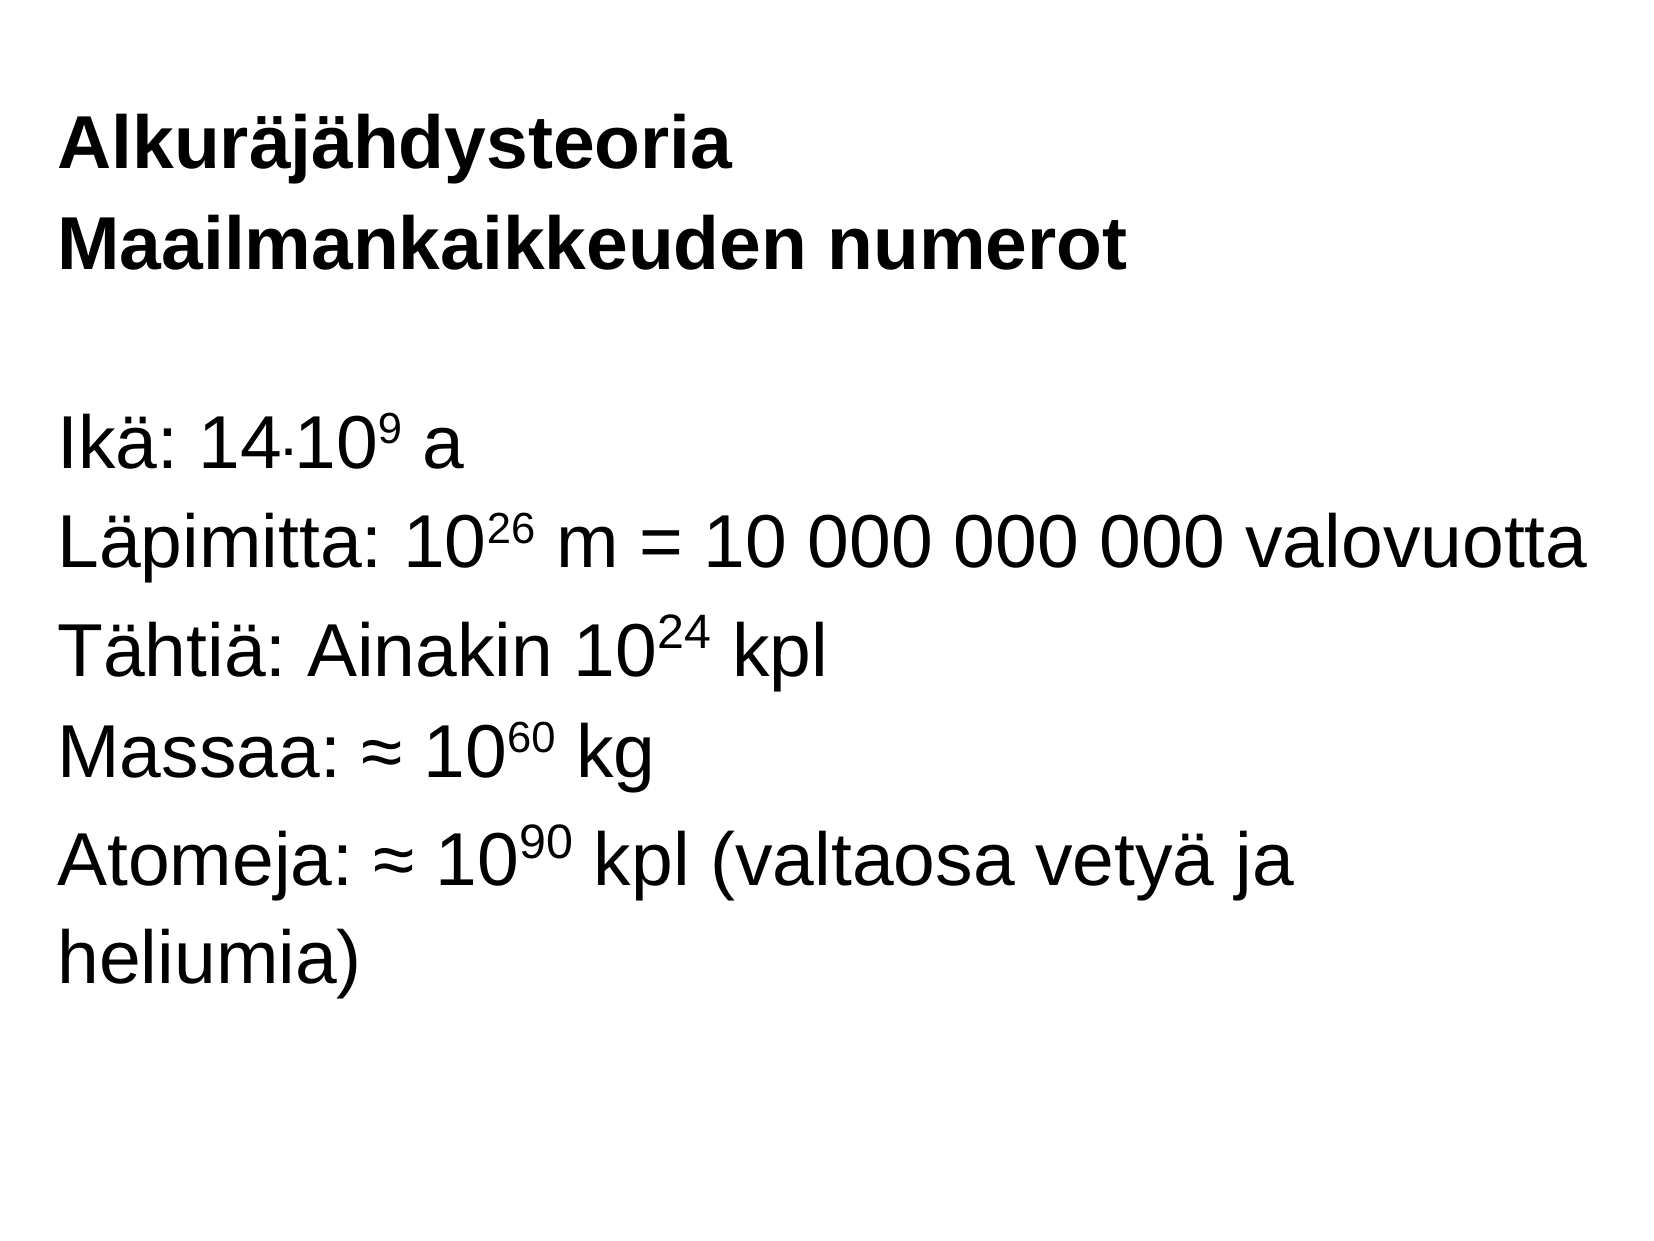

Alkuräjähdysteoria
Maailmankaikkeuden numerot
Ikä: 14.109 a
Läpimitta: 1026 m = 10 000 000 000 valovuotta
Tähtiä: Ainakin 1024 kpl
Massaa: ≈ 1060 kg
Atomeja: ≈ 1090 kpl (valtaosa vetyä ja heliumia)